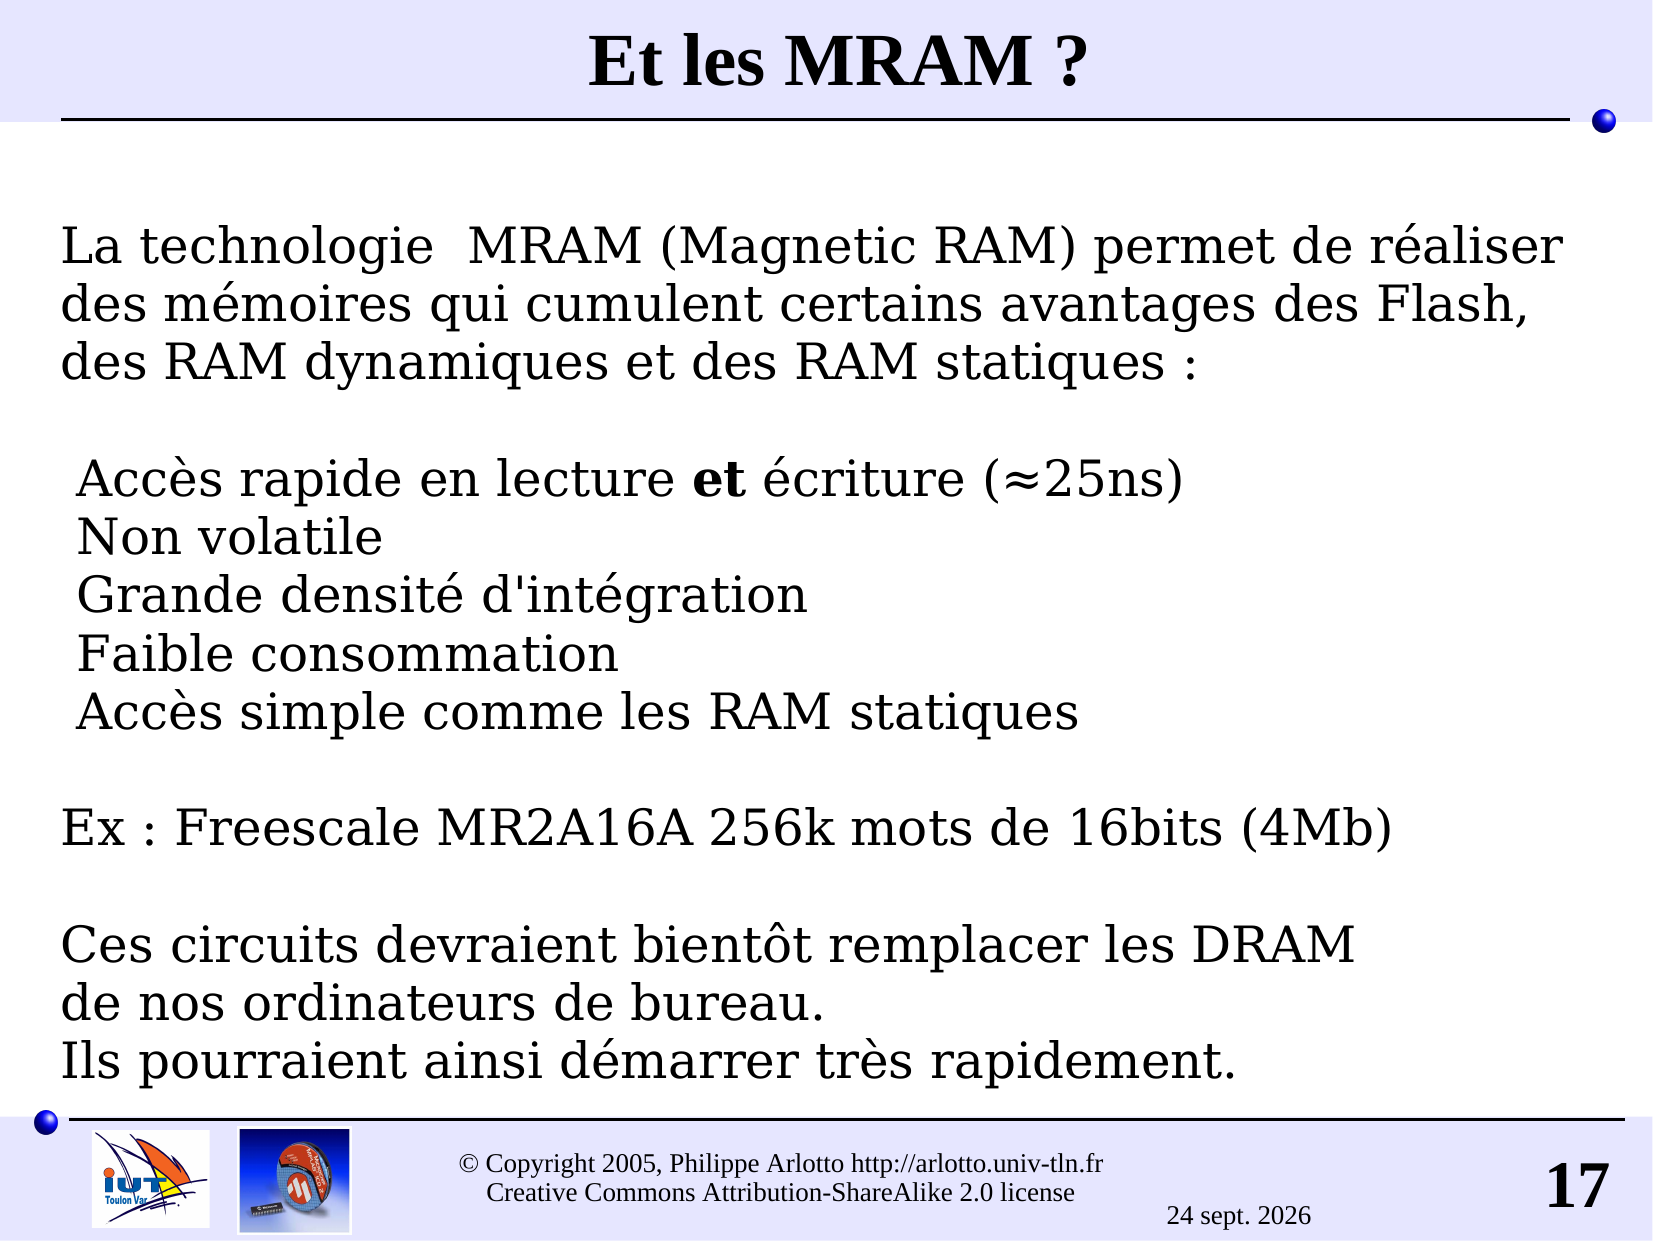

# Et les MRAM ?
La technologie MRAM (Magnetic RAM) permet de réaliser
des mémoires qui cumulent certains avantages des Flash,
des RAM dynamiques et des RAM statiques :
 Accès rapide en lecture et écriture (≈25ns)
 Non volatile
 Grande densité d'intégration
 Faible consommation
 Accès simple comme les RAM statiques
Ex : Freescale MR2A16A 256k mots de 16bits (4Mb)
Ces circuits devraient bientôt remplacer les DRAM
de nos ordinateurs de bureau.
Ils pourraient ainsi démarrer très rapidement.